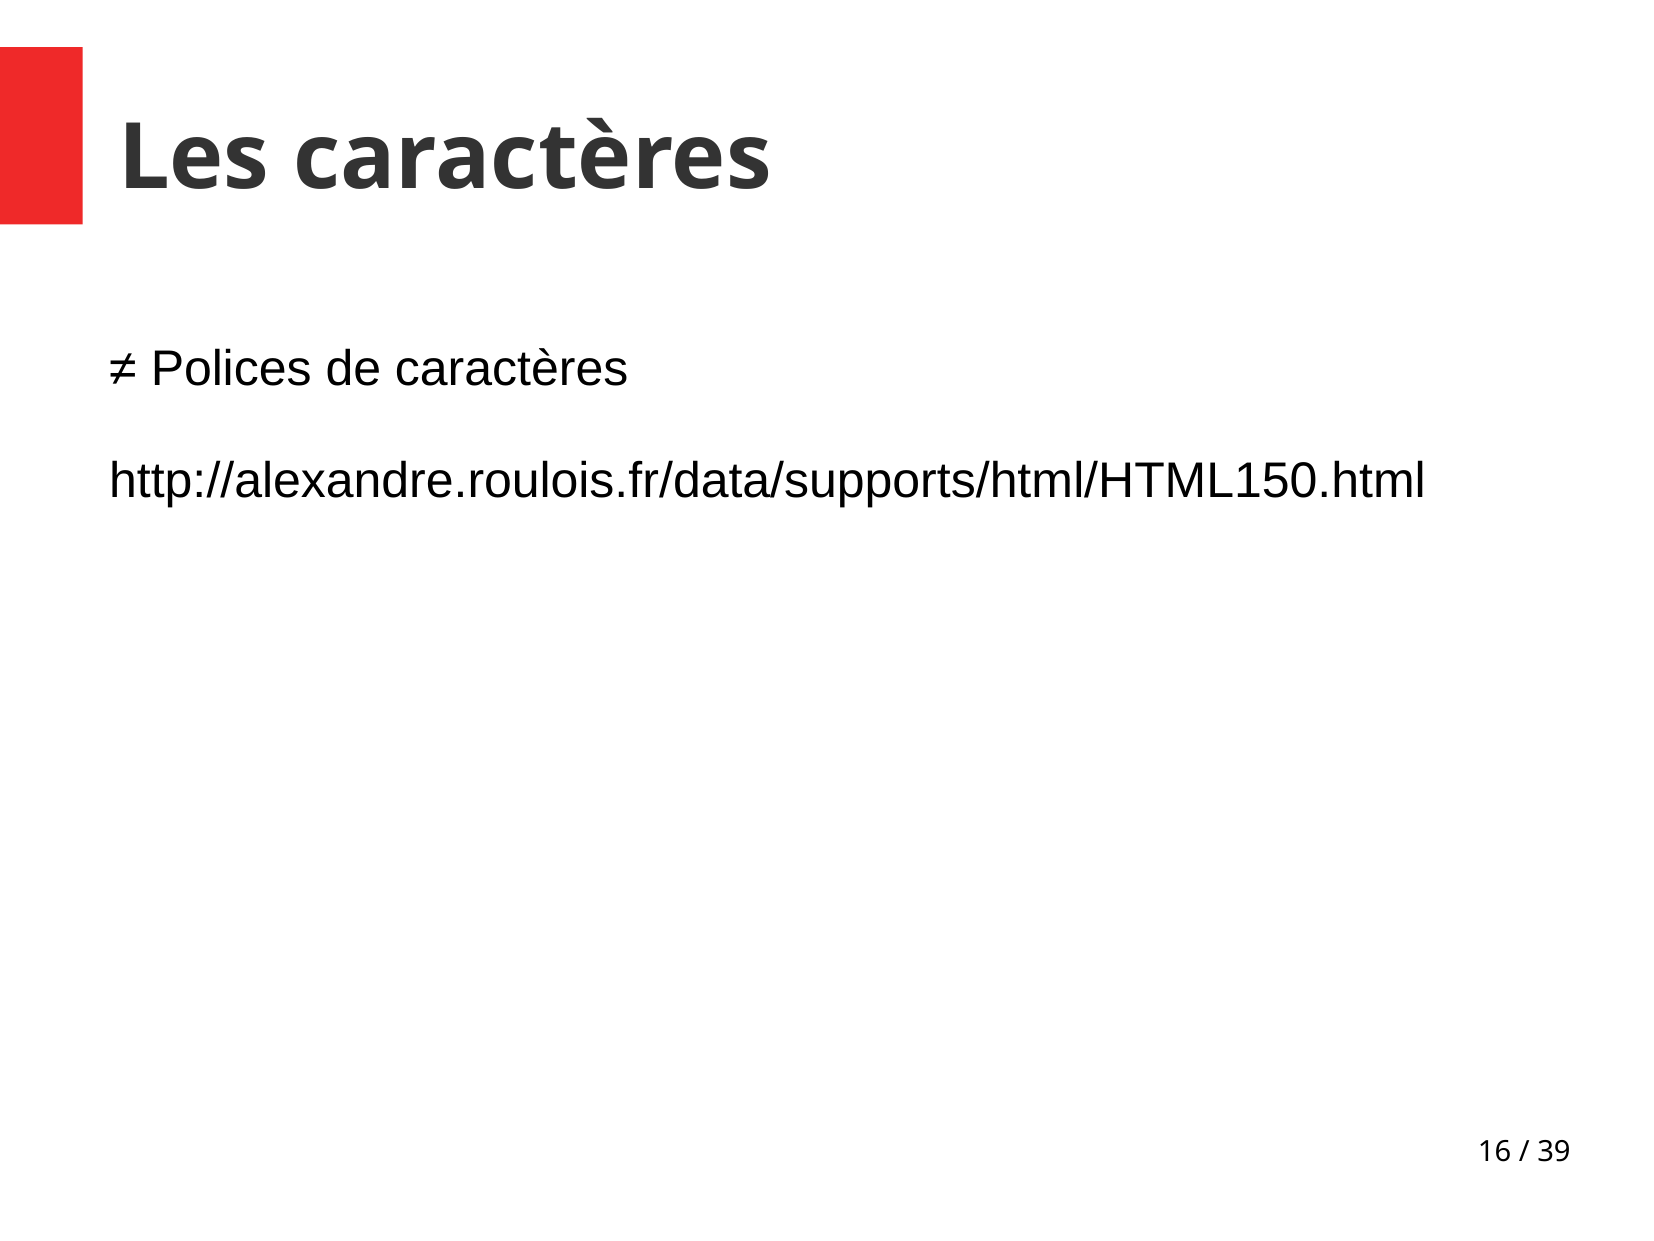

# Les caractères
≠ Polices de caractères
http://alexandre.roulois.fr/data/supports/html/HTML150.html
16